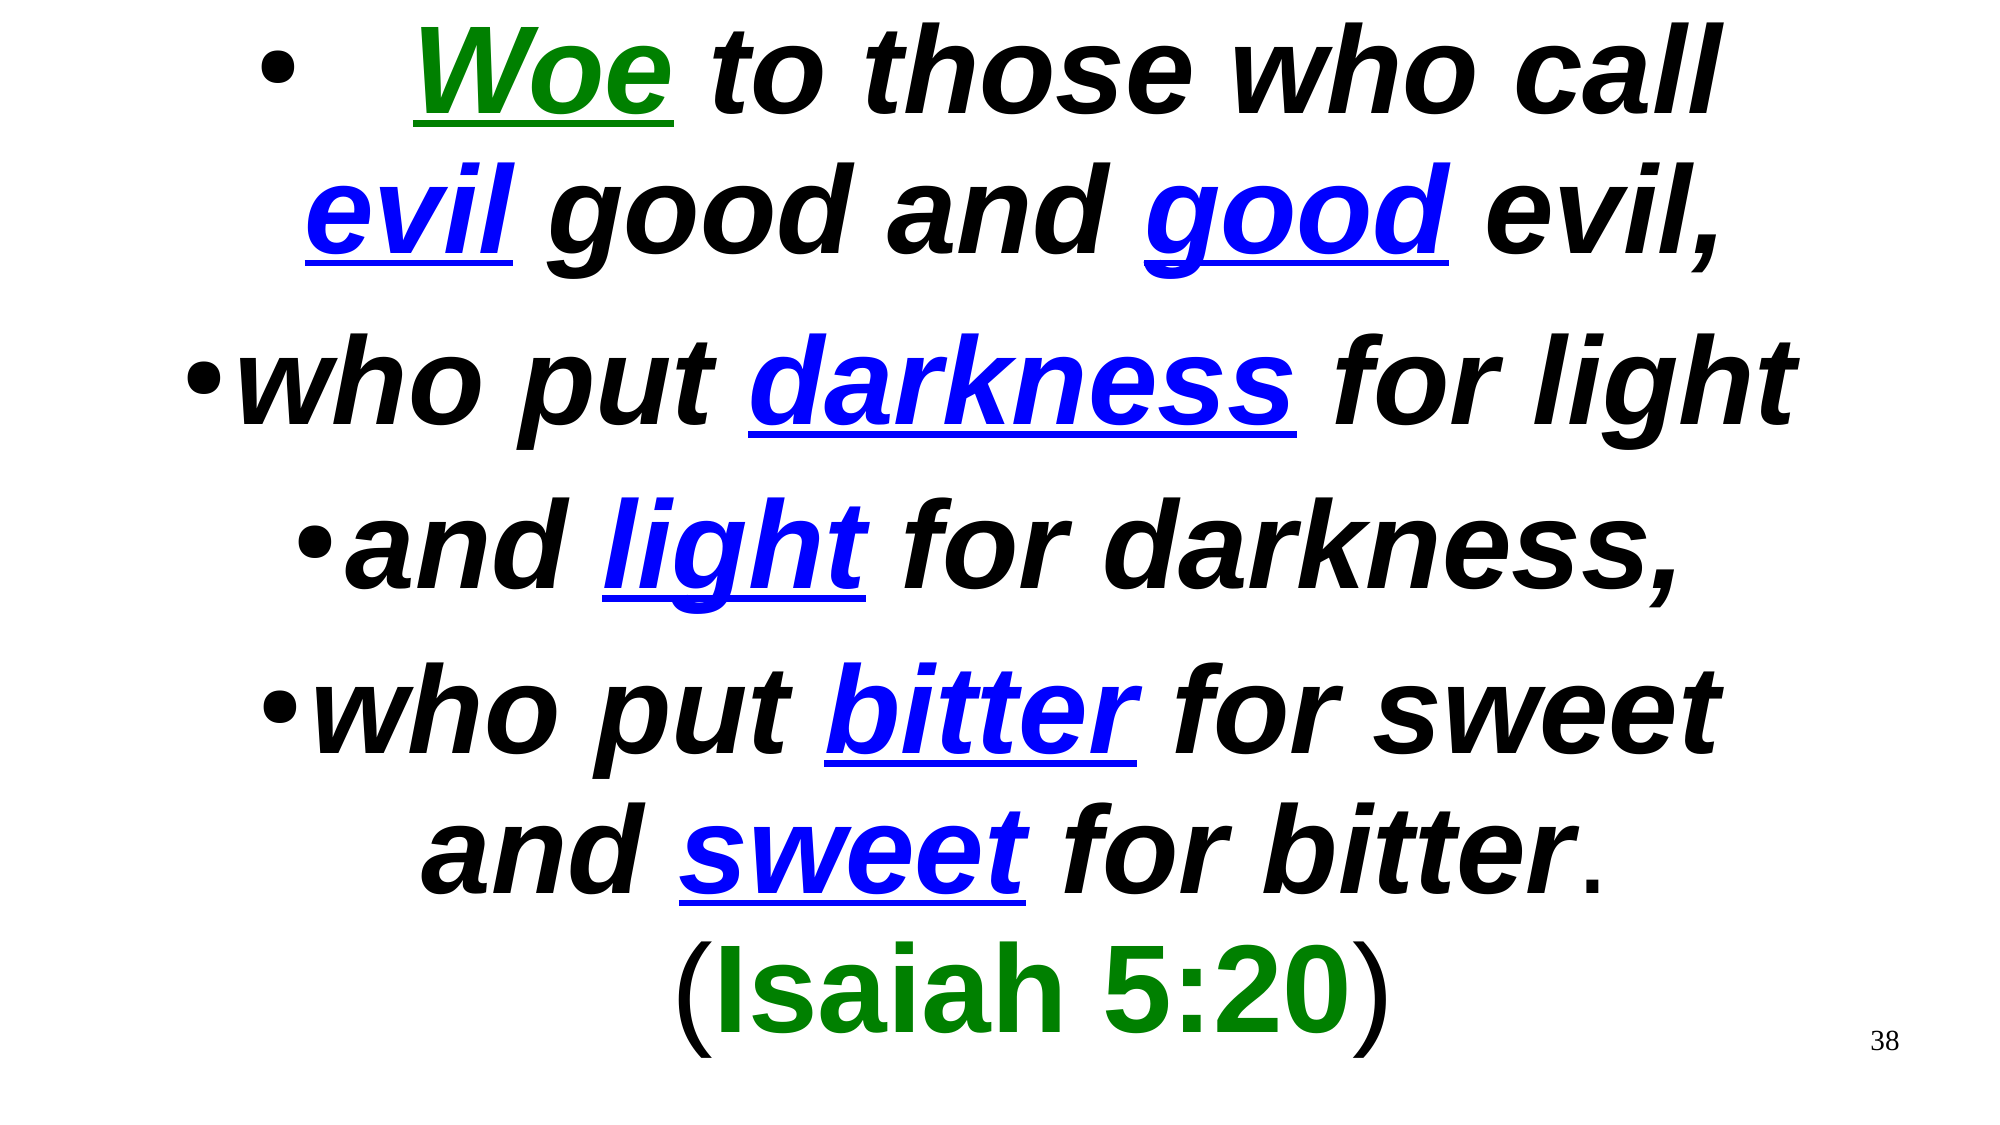

# Woe to those who call evil good and good evil,
who put darkness for light
and light for darkness,
who put bitter for sweet
and sweet for bitter.
(Isaiah 5:20)
38